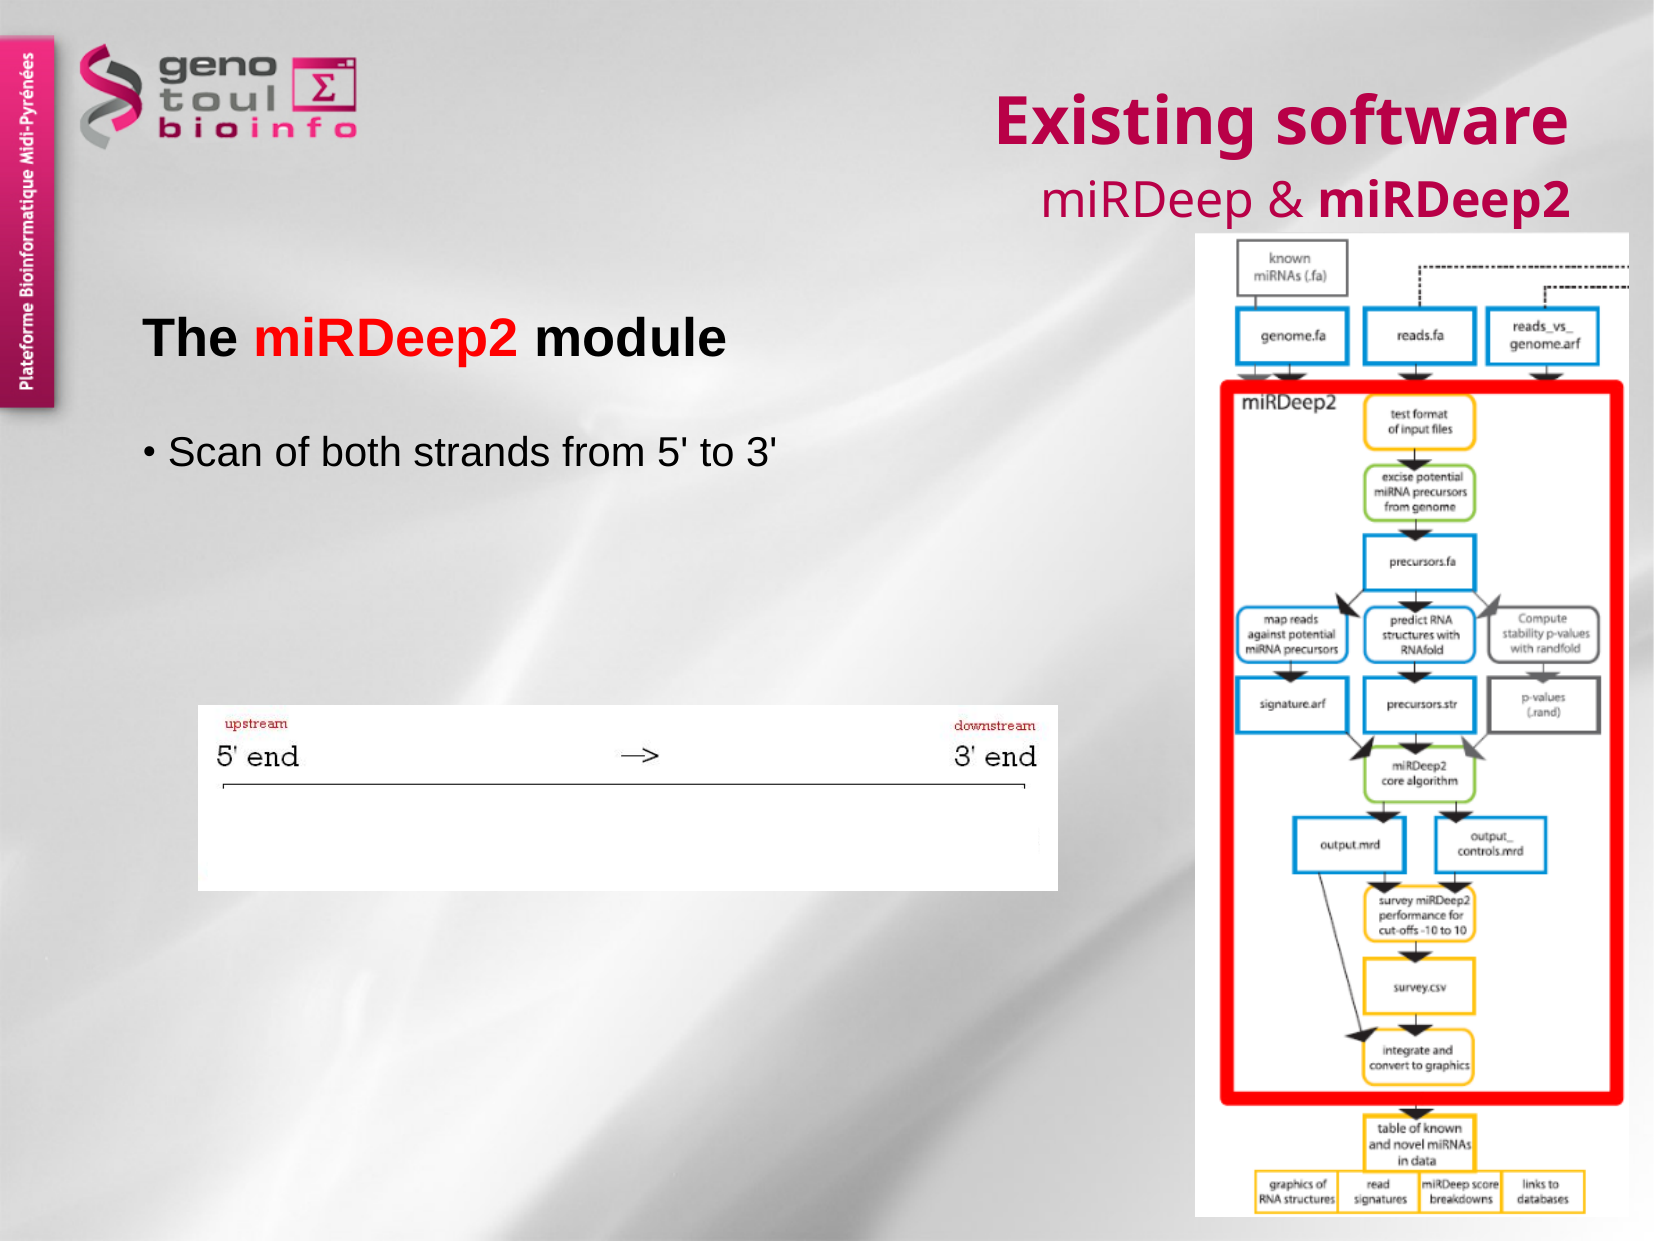

# Existing software miRDeep & miRDeep2
The miRDeep2 module
 Scan of both strands from 5' to 3'